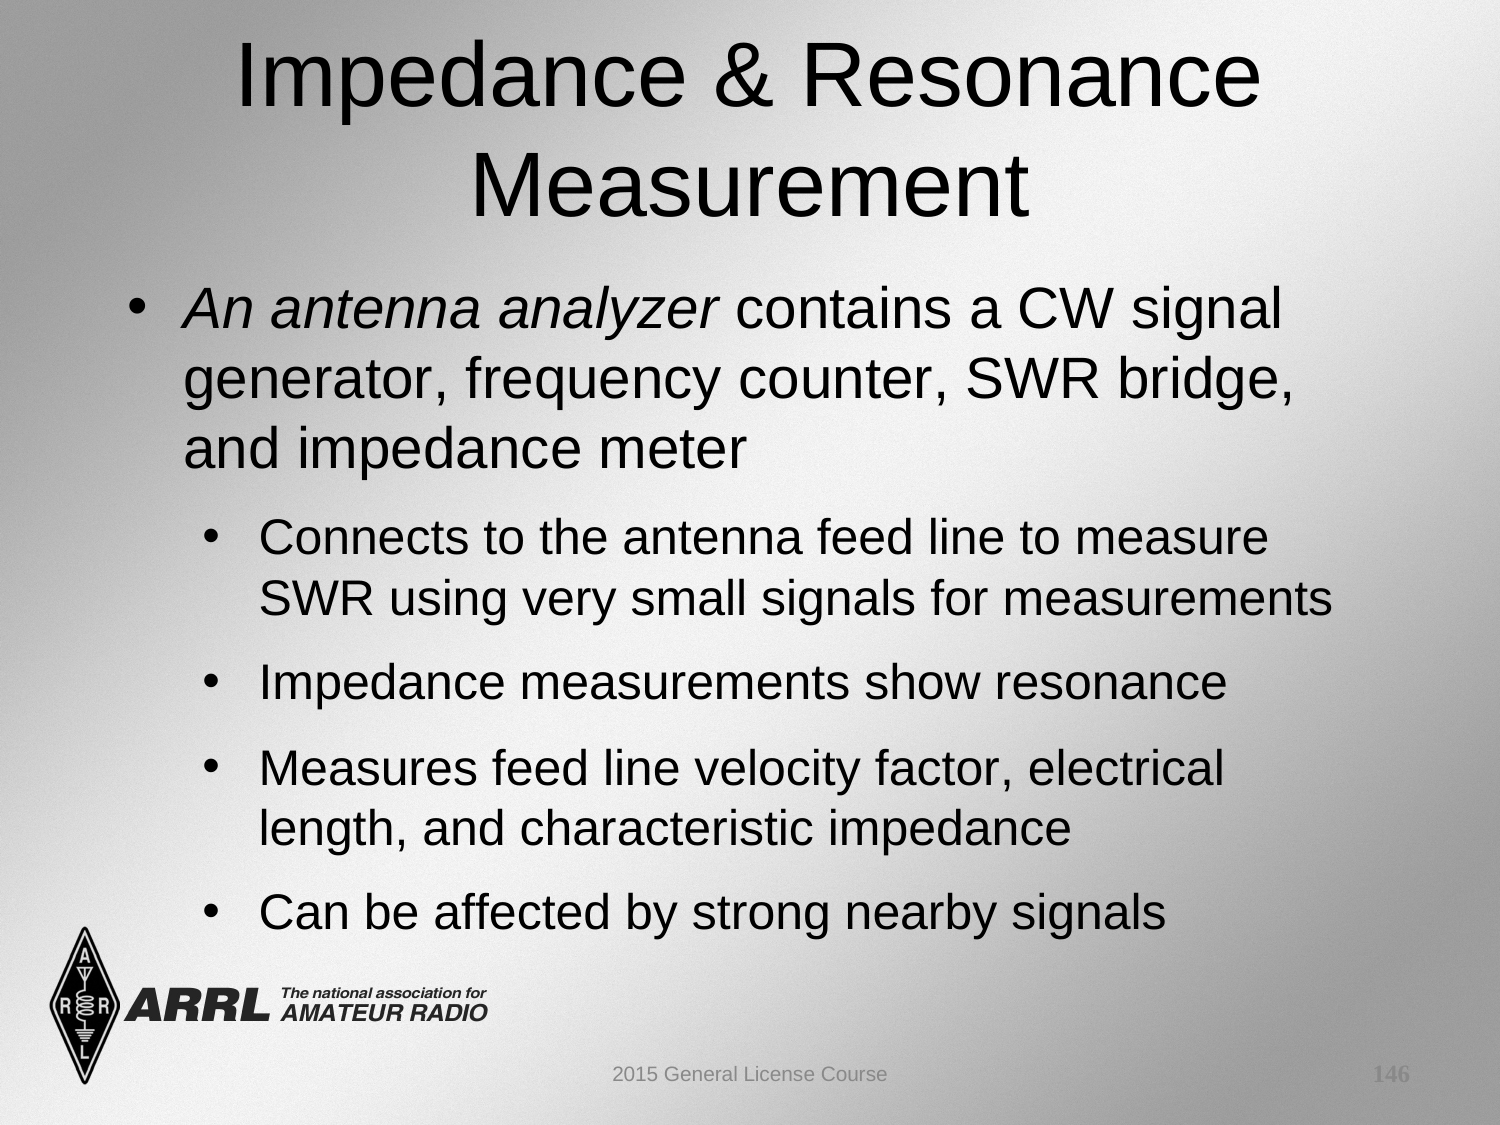

Impedance & Resonance Measurement
An antenna analyzer contains a CW signal generator, frequency counter, SWR bridge, and impedance meter
Connects to the antenna feed line to measure SWR using very small signals for measurements
Impedance measurements show resonance
Measures feed line velocity factor, electrical length, and characteristic impedance
Can be affected by strong nearby signals
2015 General License Course